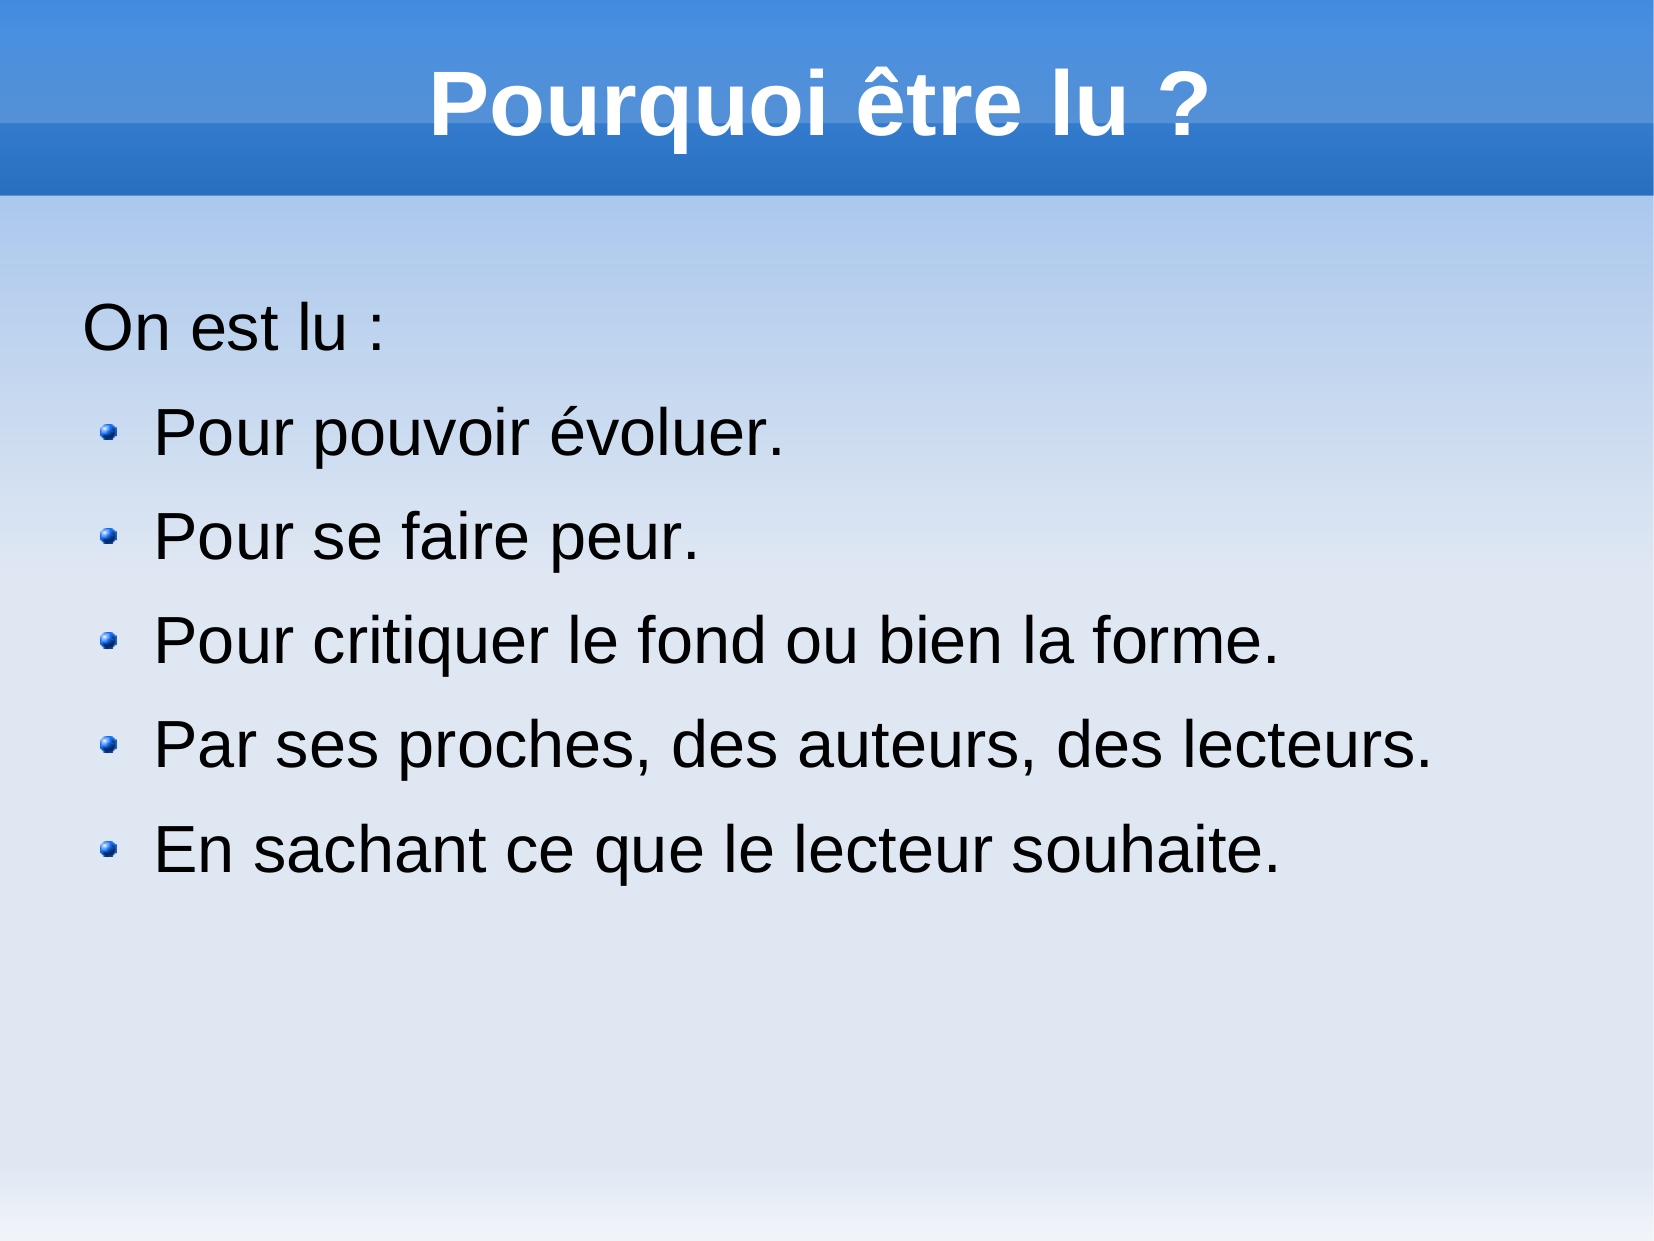

# Pourquoi être lu ?
On est lu :
Pour pouvoir évoluer.
Pour se faire peur.
Pour critiquer le fond ou bien la forme.
Par ses proches, des auteurs, des lecteurs.
En sachant ce que le lecteur souhaite.